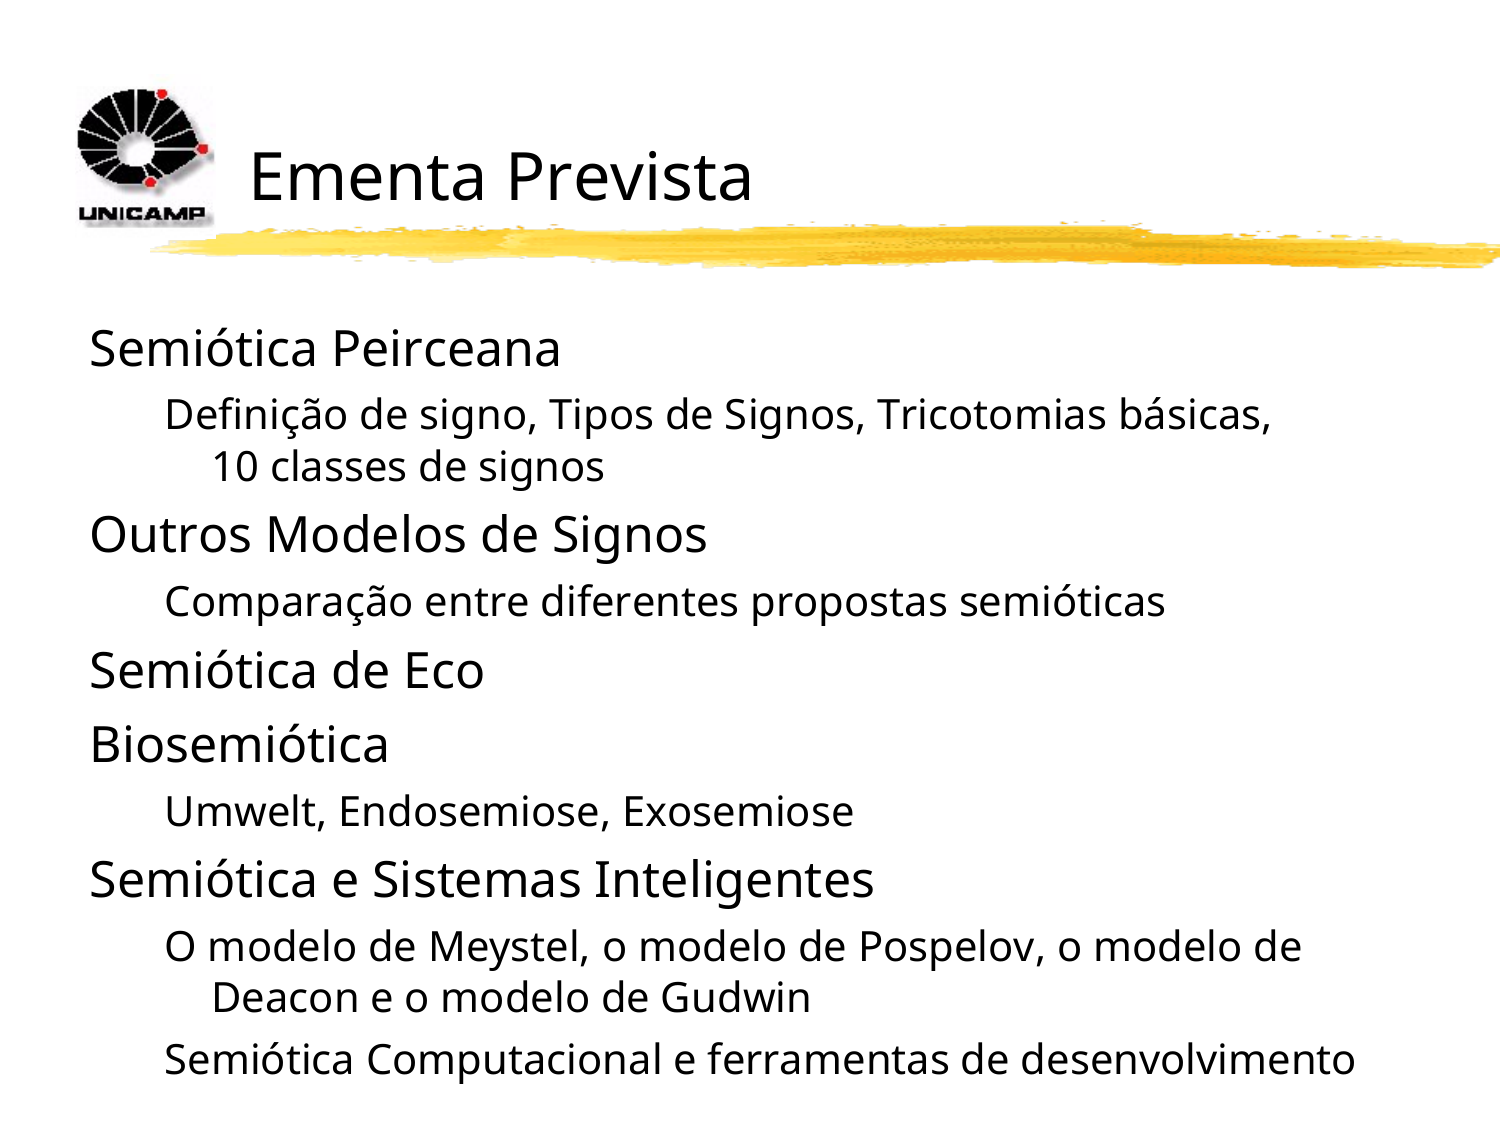

# Ementa Prevista
Semiótica Peirceana
Definição de signo, Tipos de Signos, Tricotomias básicas,
10 classes de signos
Outros Modelos de Signos
Comparação entre diferentes propostas semióticas
Semiótica de Eco
Biosemiótica
Umwelt, Endosemiose, Exosemiose
Semiótica e Sistemas Inteligentes
O modelo de Meystel, o modelo de Pospelov, o modelo de Deacon e o modelo de Gudwin
Semiótica Computacional e ferramentas de desenvolvimento